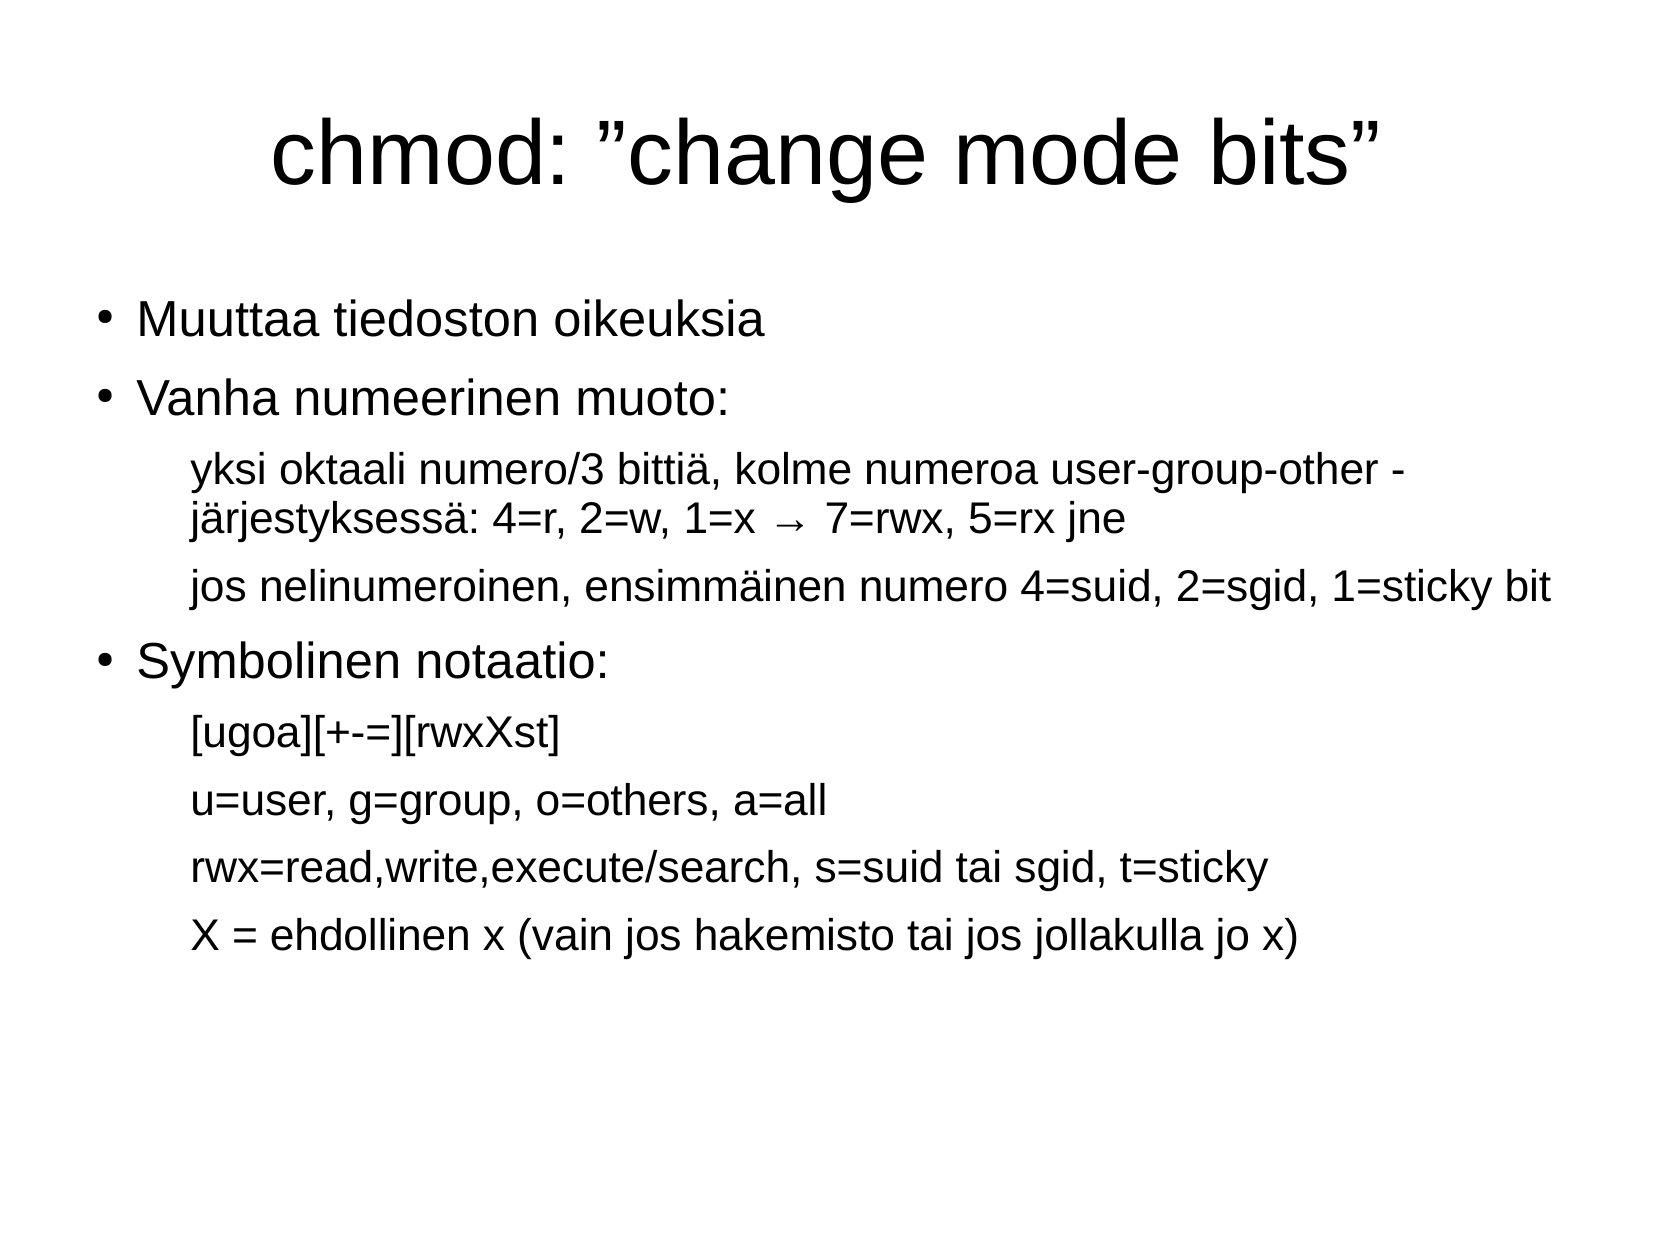

# chmod: ”change mode bits”
Muuttaa tiedoston oikeuksia
Vanha numeerinen muoto:
yksi oktaali numero/3 bittiä, kolme numeroa user-group-other -järjestyksessä: 4=r, 2=w, 1=x → 7=rwx, 5=rx jne
jos nelinumeroinen, ensimmäinen numero 4=suid, 2=sgid, 1=sticky bit
Symbolinen notaatio:
[ugoa][+-=][rwxXst]
u=user, g=group, o=others, a=all
rwx=read,write,execute/search, s=suid tai sgid, t=sticky
X = ehdollinen x (vain jos hakemisto tai jos jollakulla jo x)